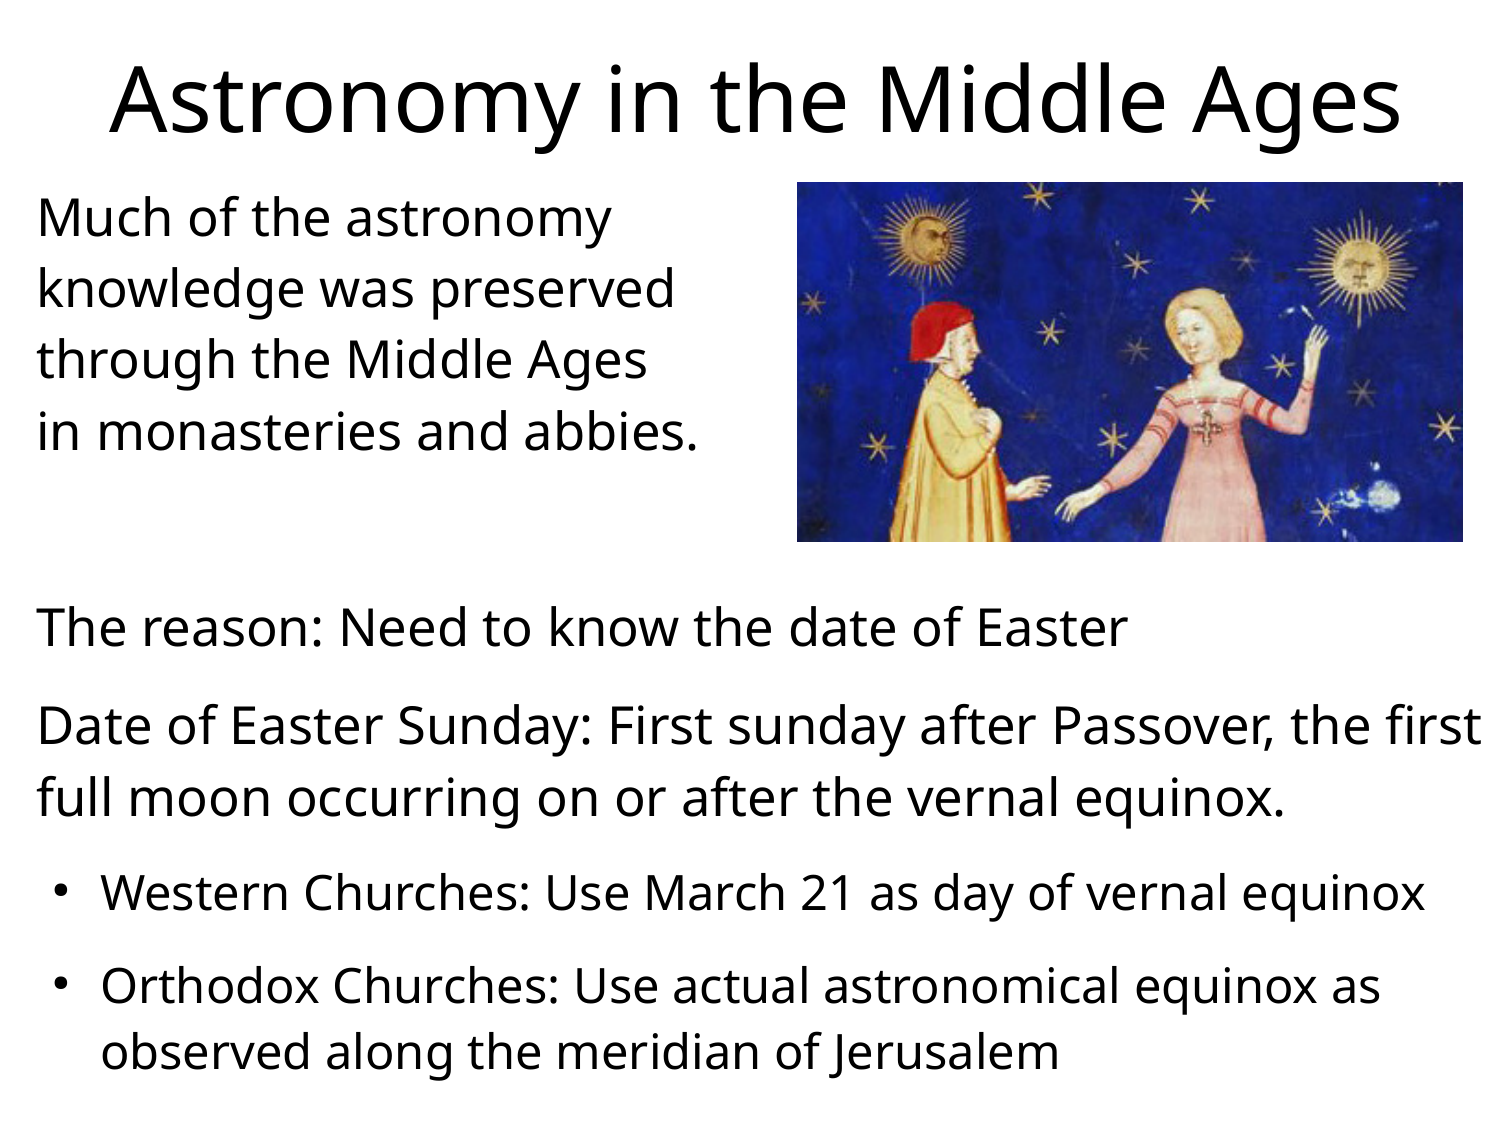

# Astronomy in the Middle Ages
Much of the astronomy
knowledge was preserved
through the Middle Ages
in monasteries and abbies.
The reason: Need to know the date of Easter
Date of Easter Sunday: First sunday after Passover, the first full moon occurring on or after the vernal equinox.
Western Churches: Use March 21 as day of vernal equinox
Orthodox Churches: Use actual astronomical equinox as observed along the meridian of Jerusalem